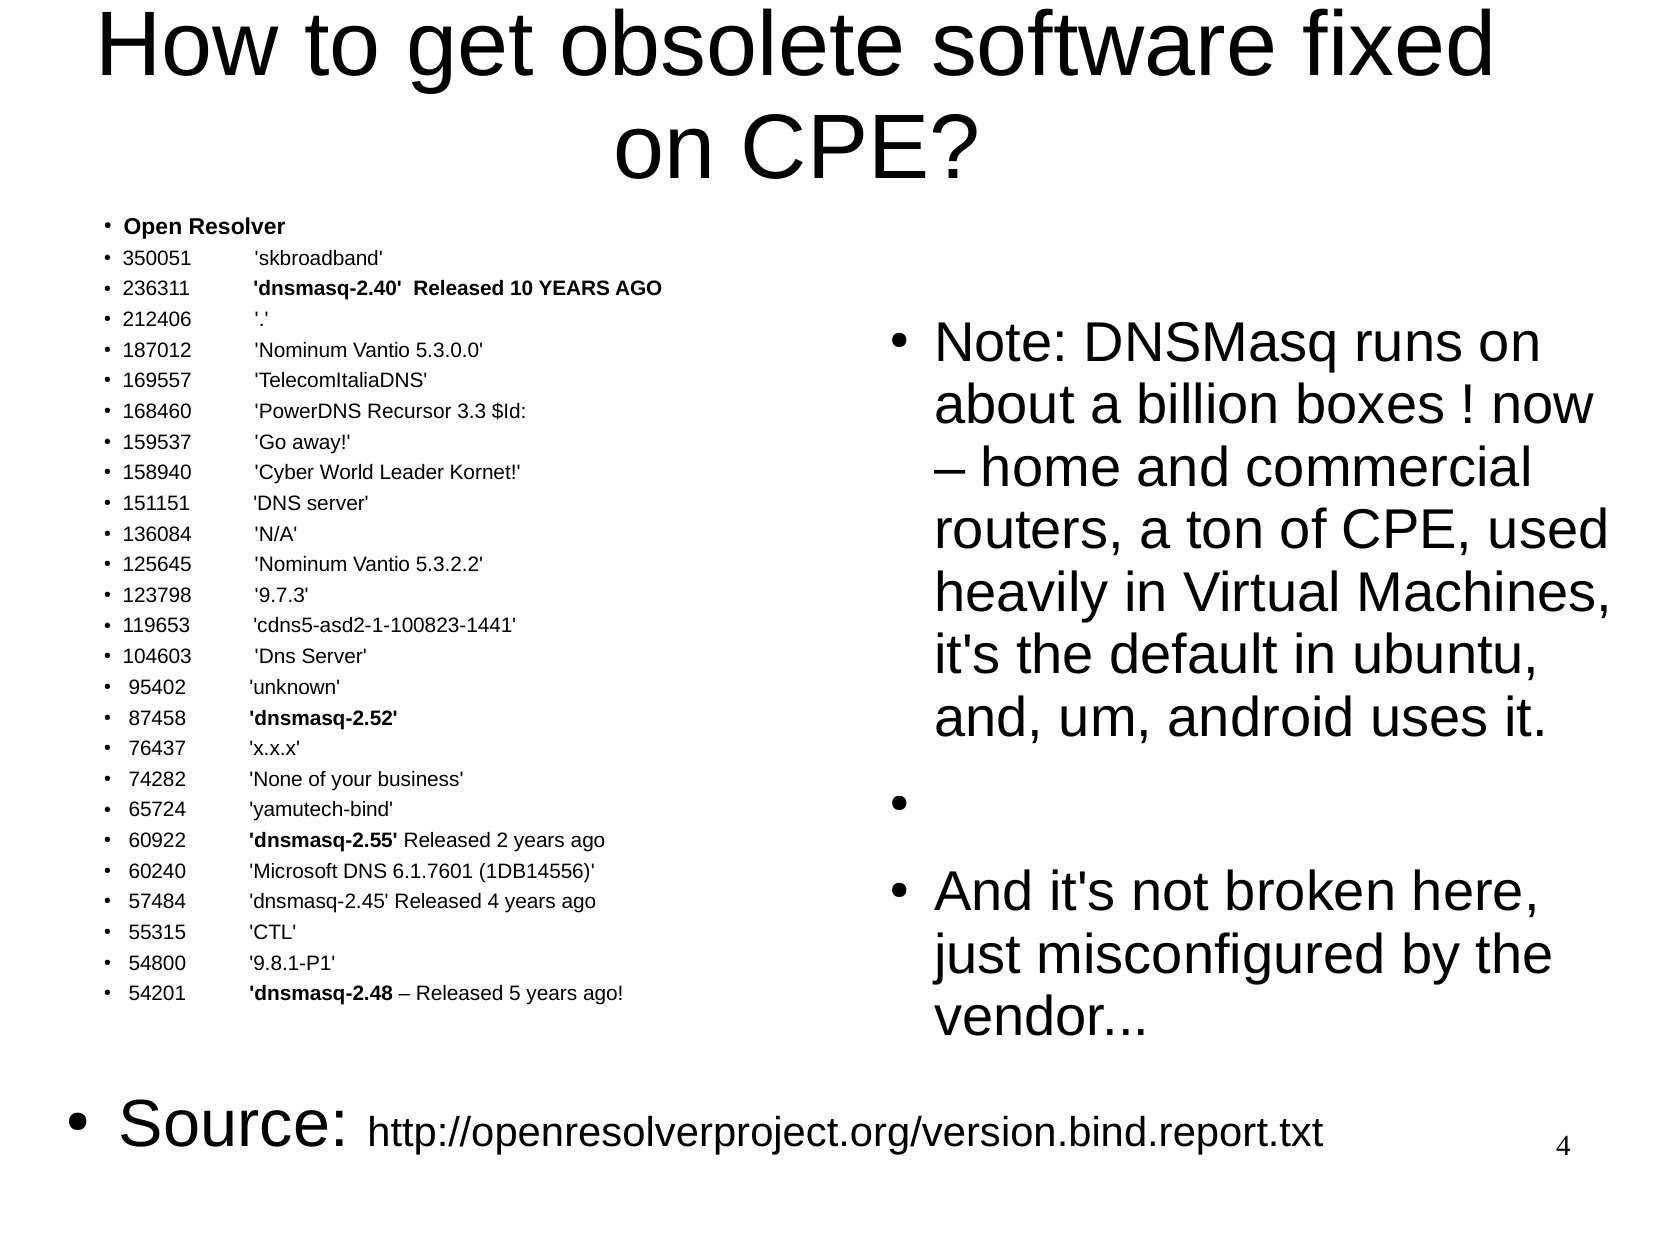

# How to get obsolete software fixed on CPE?
 Open Resolver
 350051 'skbroadband'
 236311 'dnsmasq-2.40' Released 10 YEARS AGO
 212406 '.'
 187012 'Nominum Vantio 5.3.0.0'
 169557 'TelecomItaliaDNS'
 168460 'PowerDNS Recursor 3.3 $Id:
 159537 'Go away!'
 158940 'Cyber World Leader Kornet!'
 151151 'DNS server'
 136084 'N/A'
 125645 'Nominum Vantio 5.3.2.2'
 123798 '9.7.3'
 119653 'cdns5-asd2-1-100823-1441'
 104603 'Dns Server'
 95402 'unknown'
 87458 'dnsmasq-2.52'
 76437 'x.x.x'
 74282 'None of your business'
 65724 'yamutech-bind'
 60922 'dnsmasq-2.55' Released 2 years ago
 60240 'Microsoft DNS 6.1.7601 (1DB14556)'
 57484 'dnsmasq-2.45' Released 4 years ago
 55315 'CTL'
 54800 '9.8.1-P1'
 54201 'dnsmasq-2.48 – Released 5 years ago!
Note: DNSMasq runs on about a billion boxes ! now – home and commercial routers, a ton of CPE, used heavily in Virtual Machines, it's the default in ubuntu, and, um, android uses it.
And it's not broken here, just misconfigured by the vendor...
Source: http://openresolverproject.org/version.bind.report.txt
4